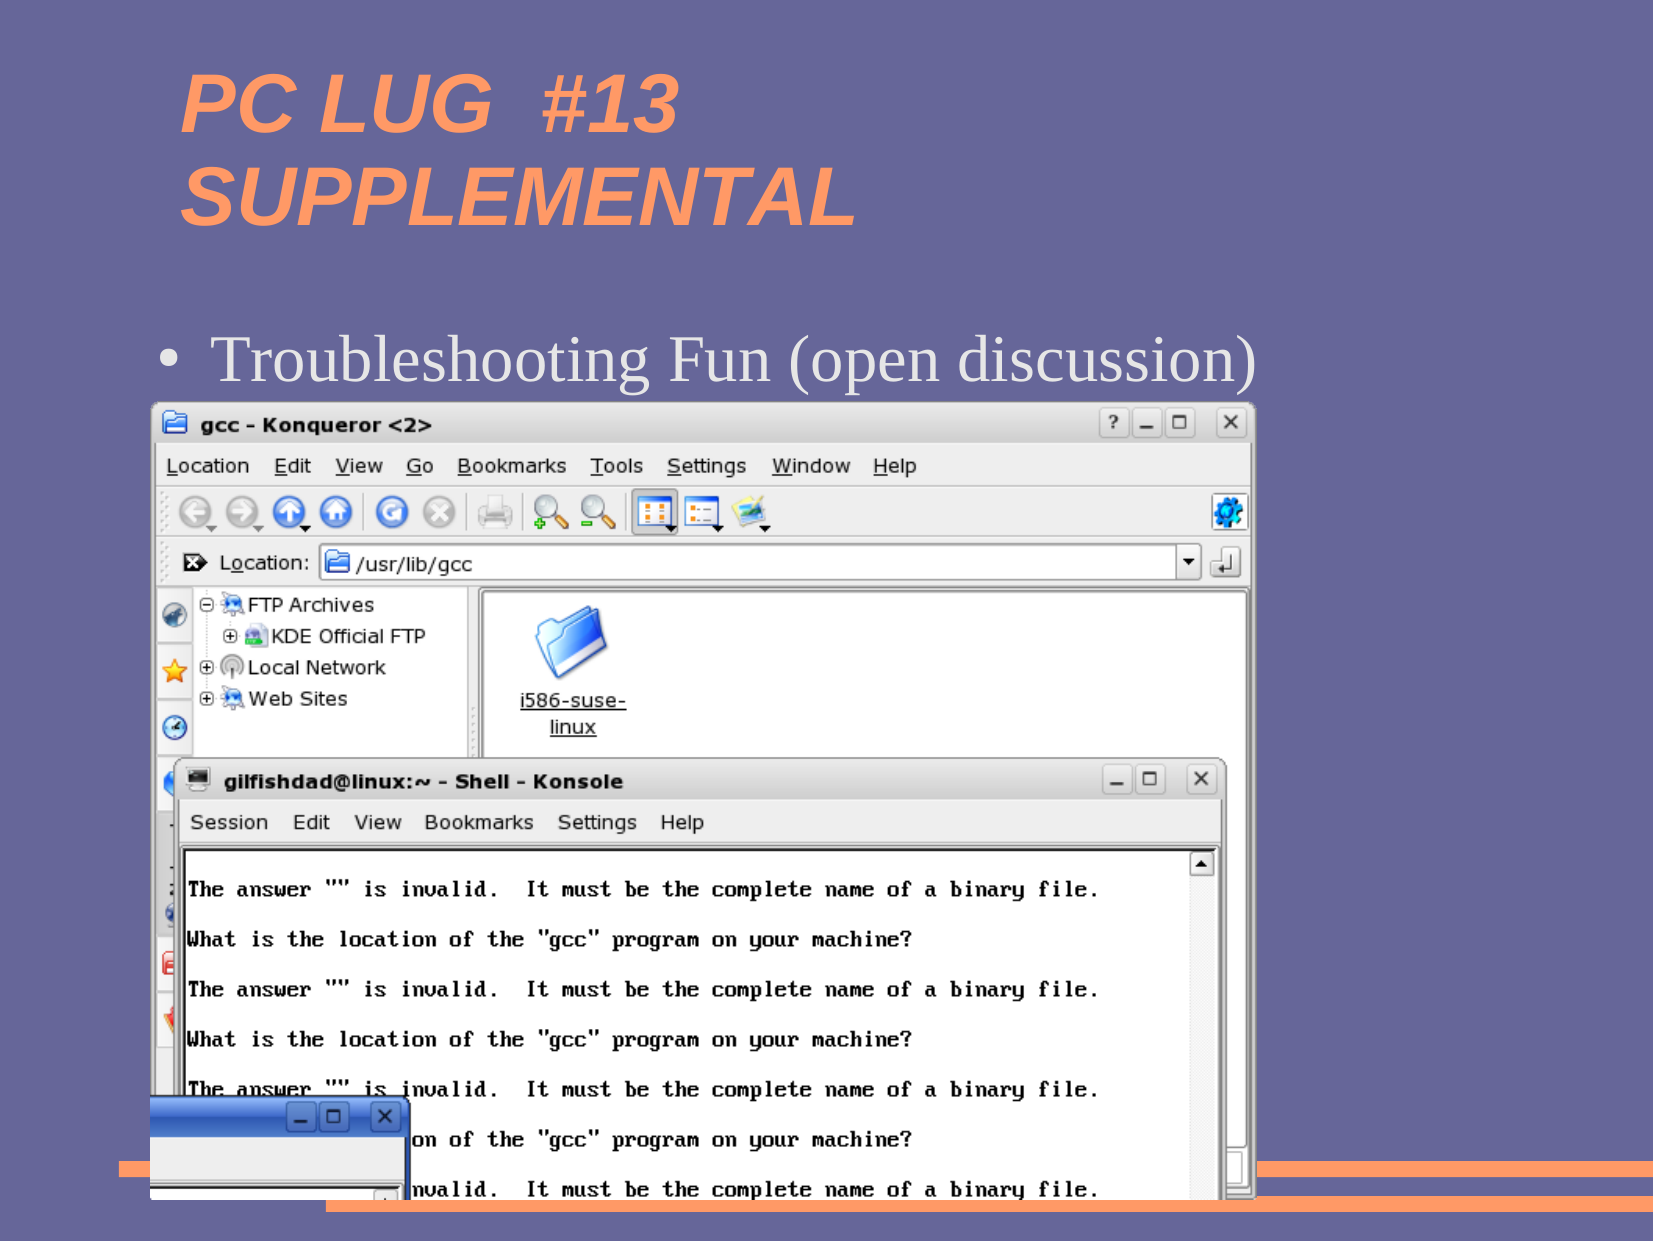

# PC LUG #13 SUPPLEMENTAL
Troubleshooting Fun (open discussion)